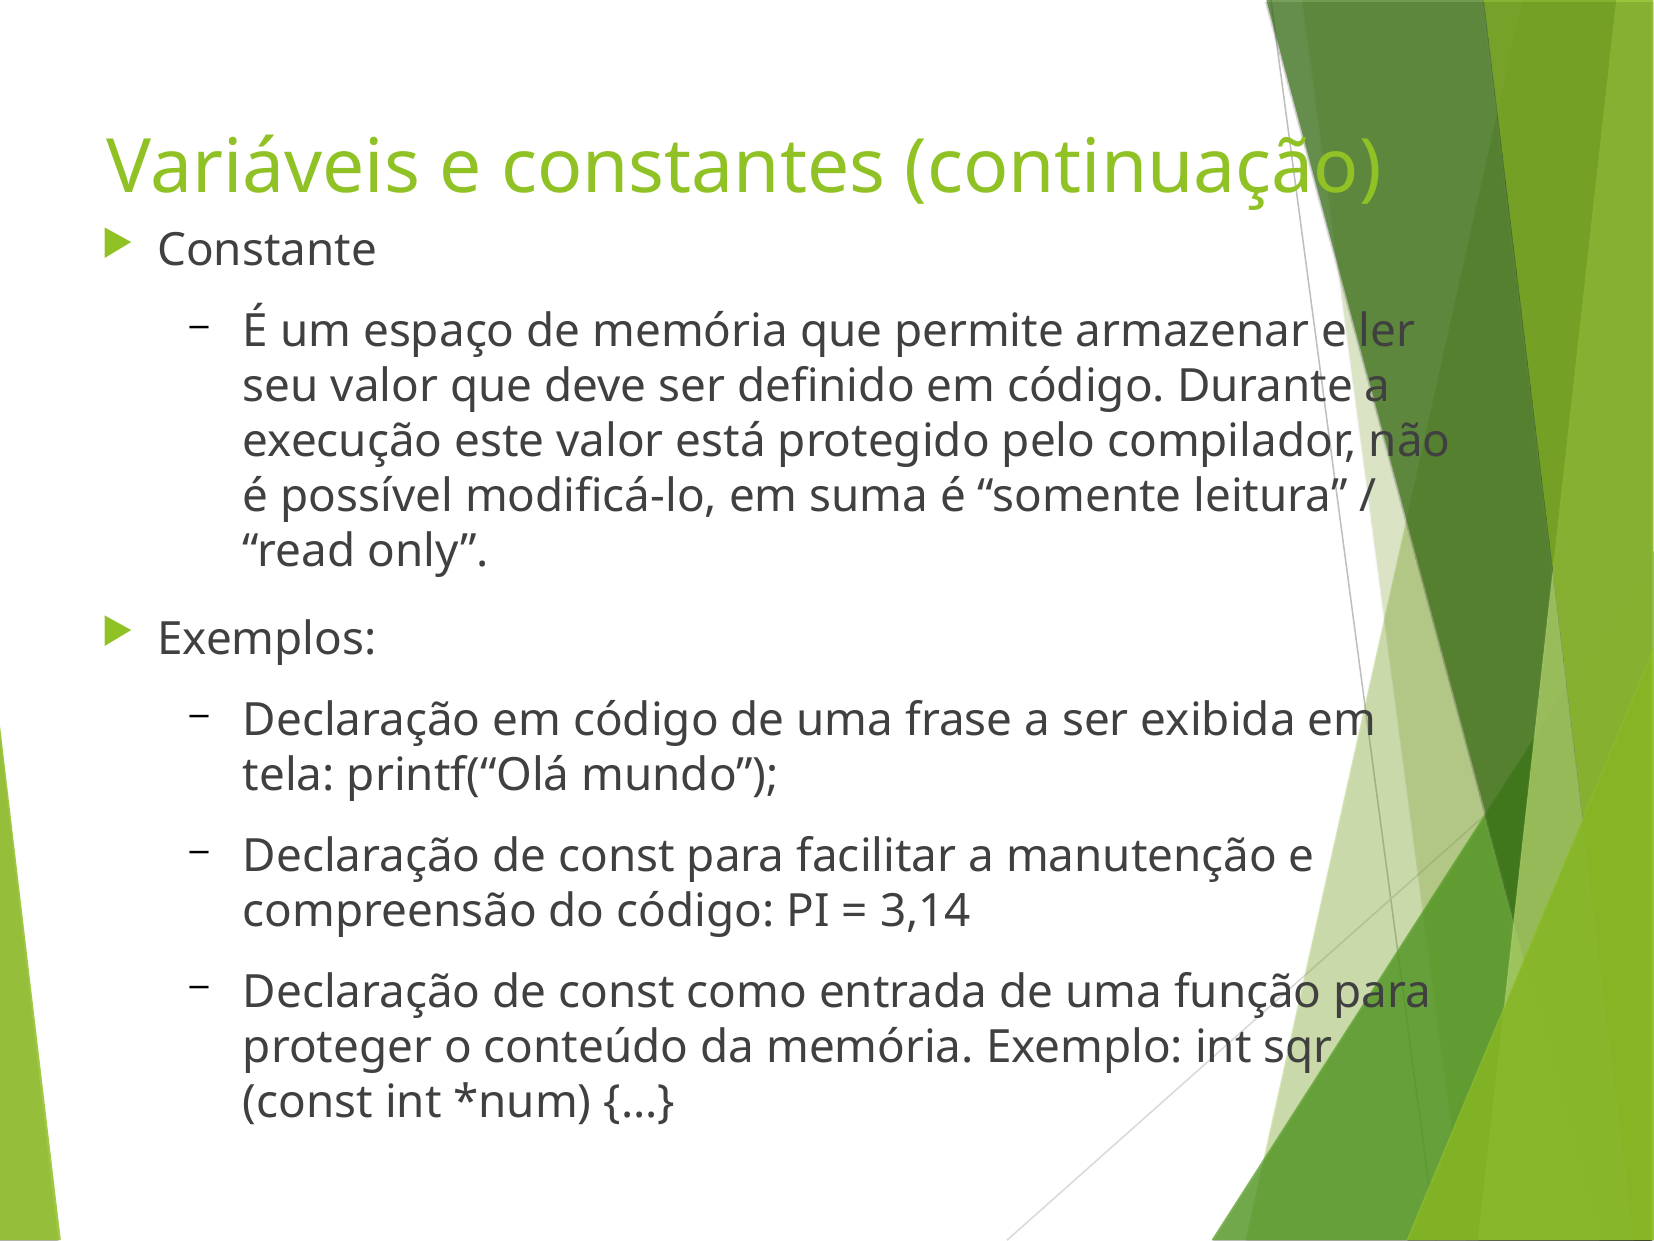

# Variáveis e constantes (continuação)
Constante
É um espaço de memória que permite armazenar e ler seu valor que deve ser definido em código. Durante a execução este valor está protegido pelo compilador, não é possível modificá-lo, em suma é “somente leitura” / “read only”.
Exemplos:
Declaração em código de uma frase a ser exibida em tela: printf(“Olá mundo”);
Declaração de const para facilitar a manutenção e compreensão do código: PI = 3,14
Declaração de const como entrada de uma função para proteger o conteúdo da memória. Exemplo: int sqr (const int *num) {...}